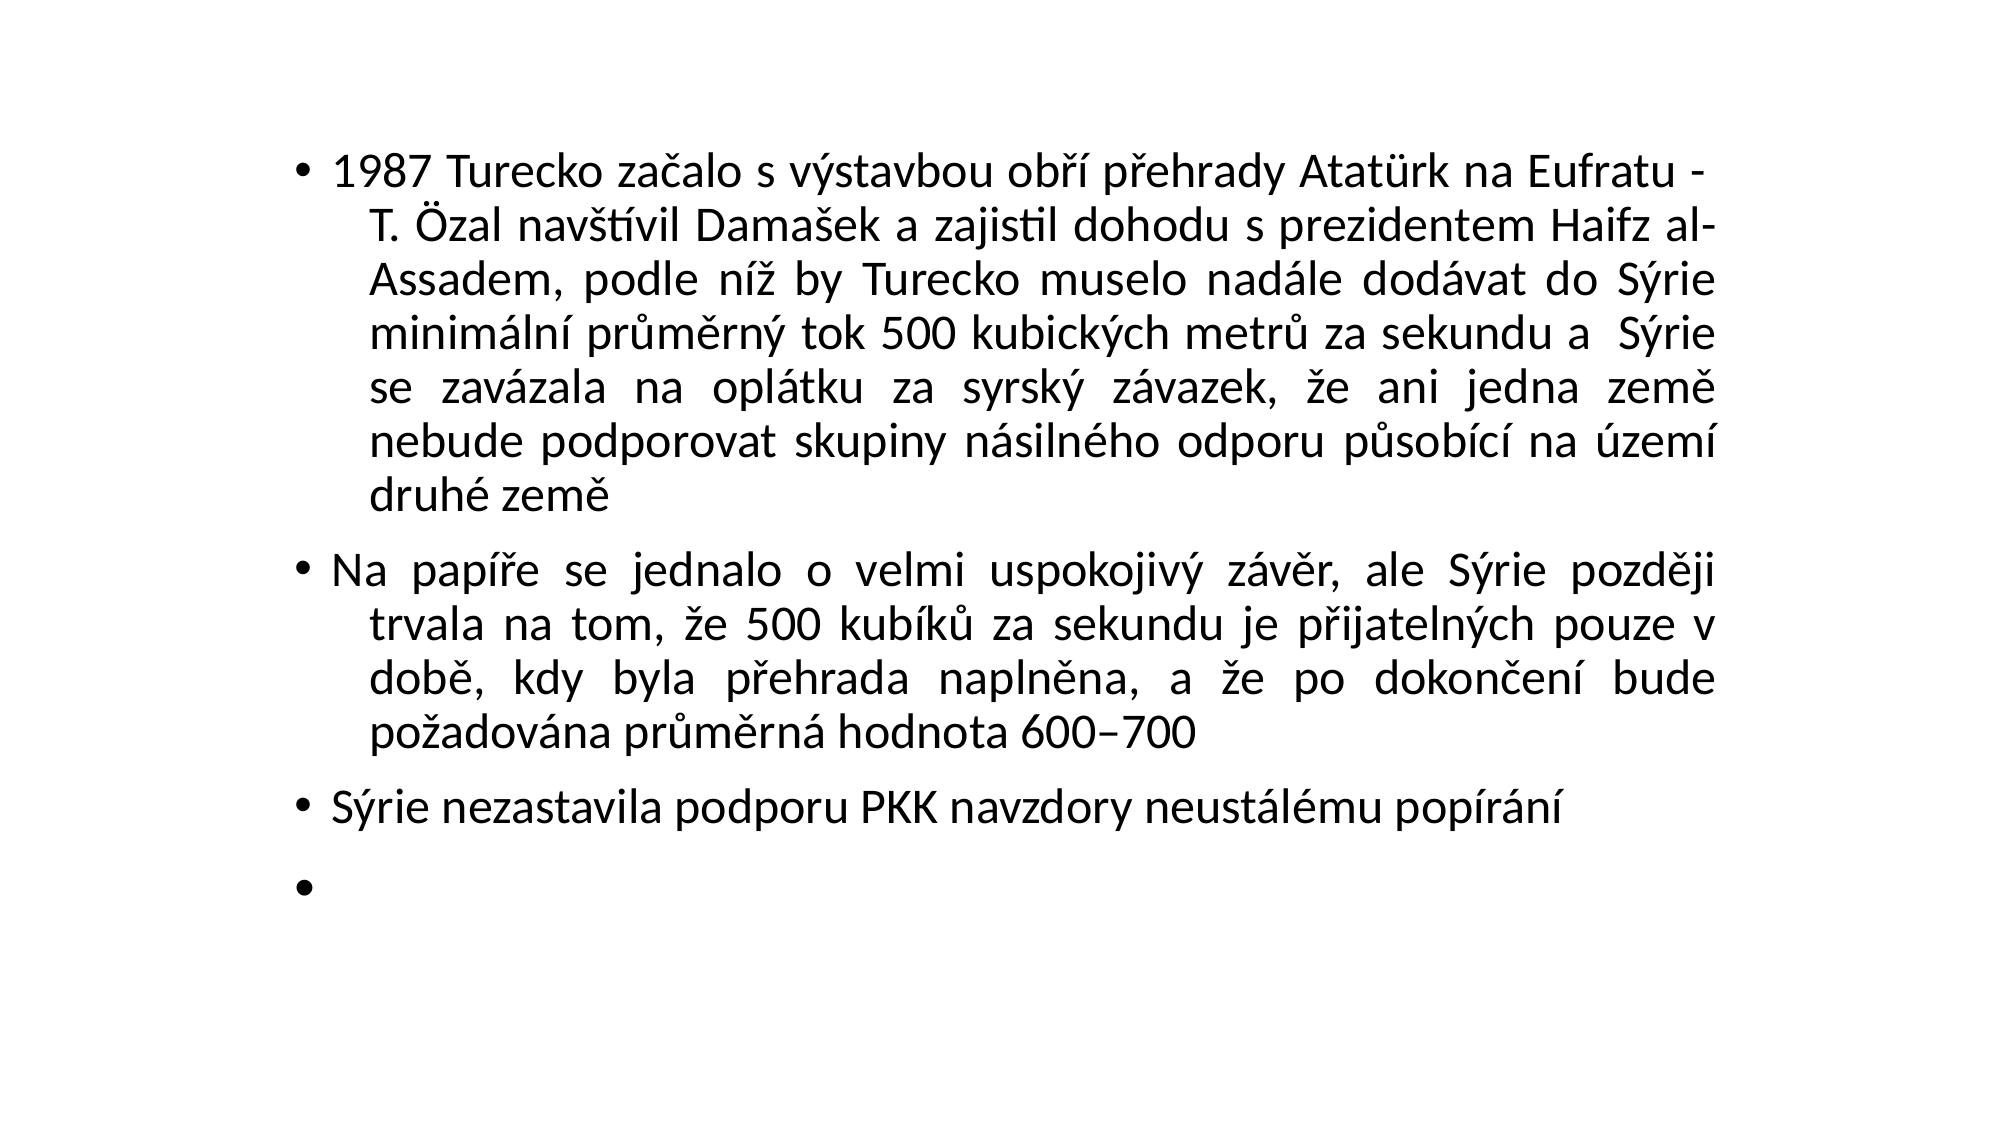

#
1987 Turecko začalo s výstavbou obří přehrady Atatürk na Eufratu -  T. Özal navštívil Damašek a zajistil dohodu s prezidentem Haifz al-Assadem, podle níž by Turecko muselo nadále dodávat do Sýrie minimální průměrný tok 500 kubických metrů za sekundu a  Sýrie se zavázala na oplátku za syrský závazek, že ani jedna země nebude podporovat skupiny násilného odporu působící na území druhé země​
Na papíře se jednalo o velmi uspokojivý závěr, ale Sýrie později trvala na tom, že 500 kubíků za sekundu je přijatelných pouze v době, kdy byla přehrada naplněna, a že po dokončení bude požadována průměrná hodnota 600–700​
Sýrie nezastavila podporu PKK navzdory neustálému popírání